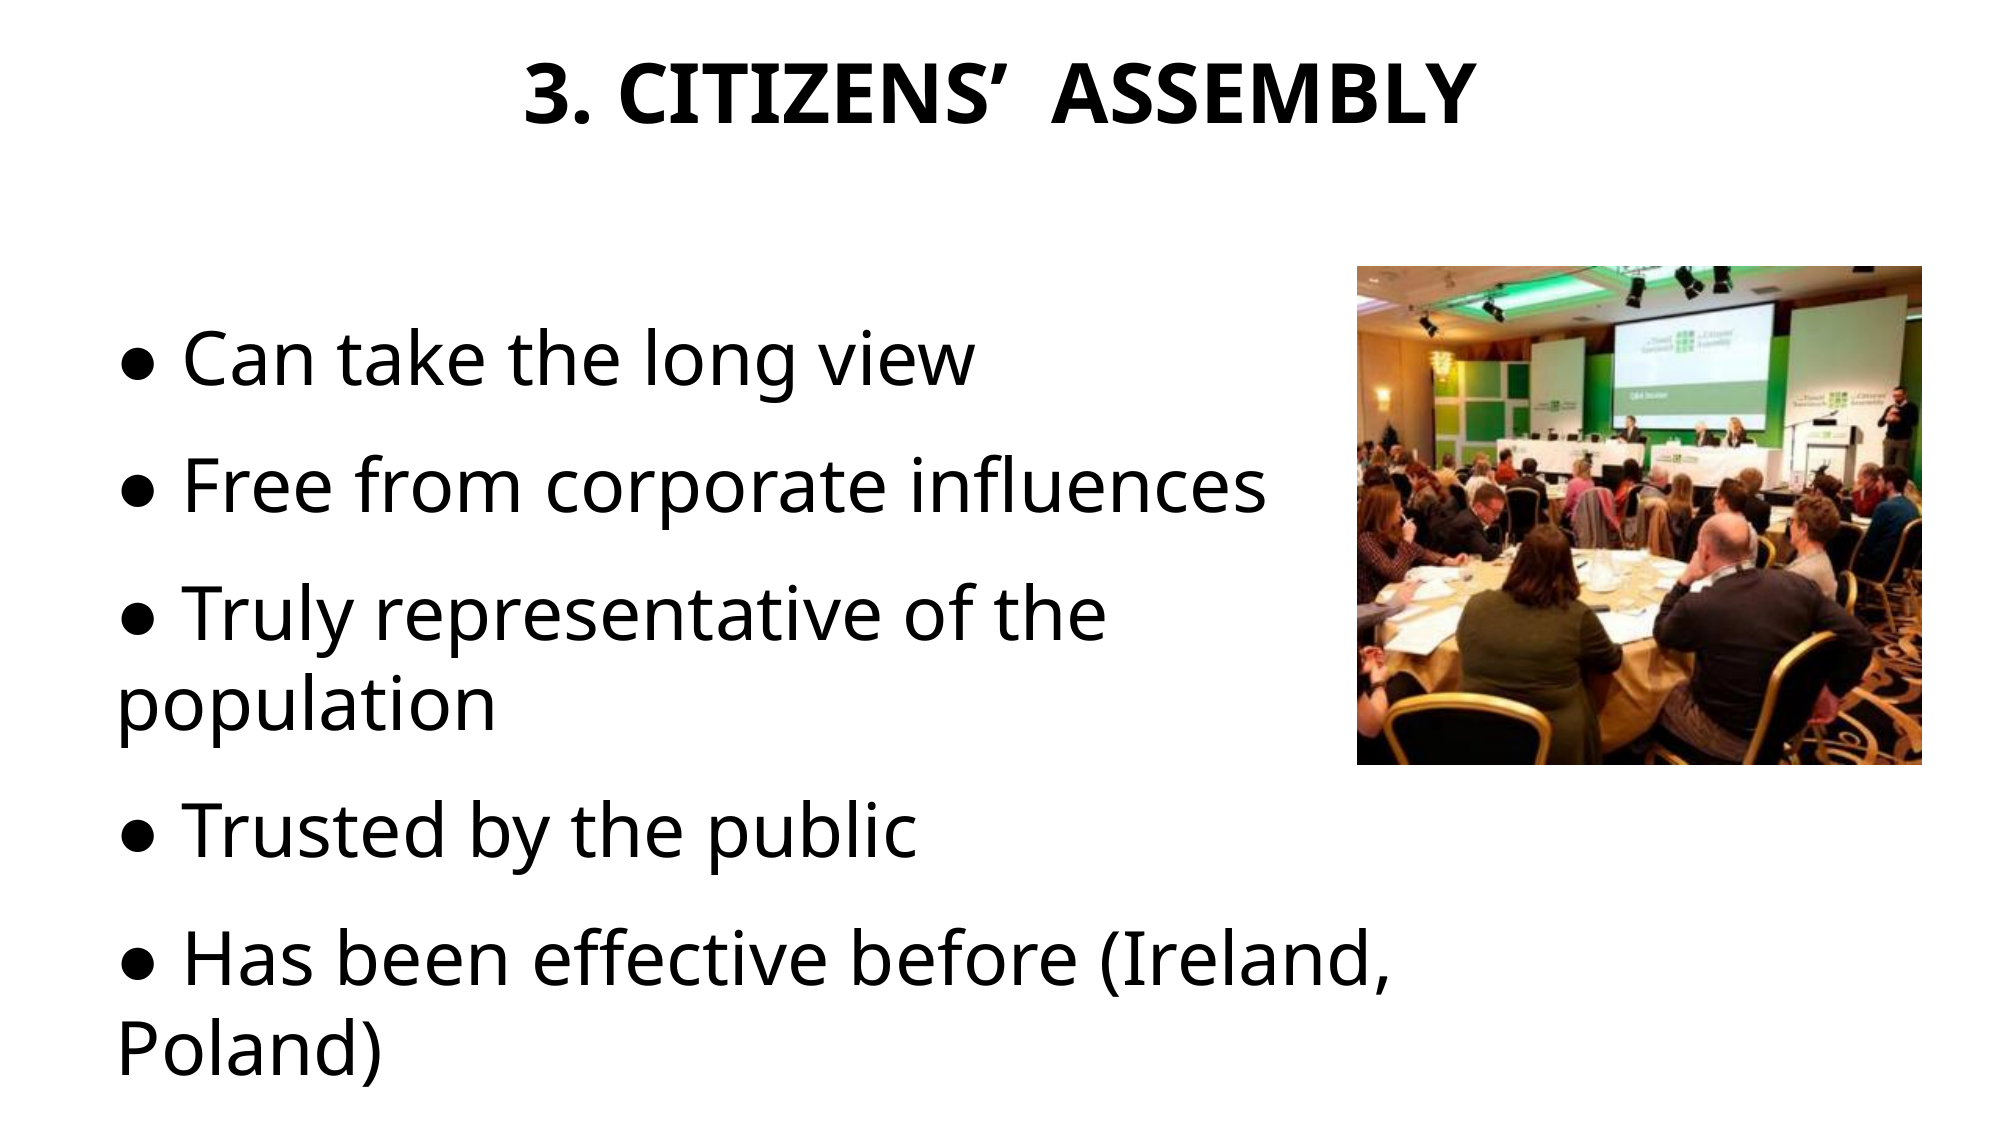

3. CITIZENS’ ASSEMBLY
● Can take the long view
● Free from corporate influences
● Truly representative of the population
● Trusted by the public
● Has been effective before (Ireland, Poland)